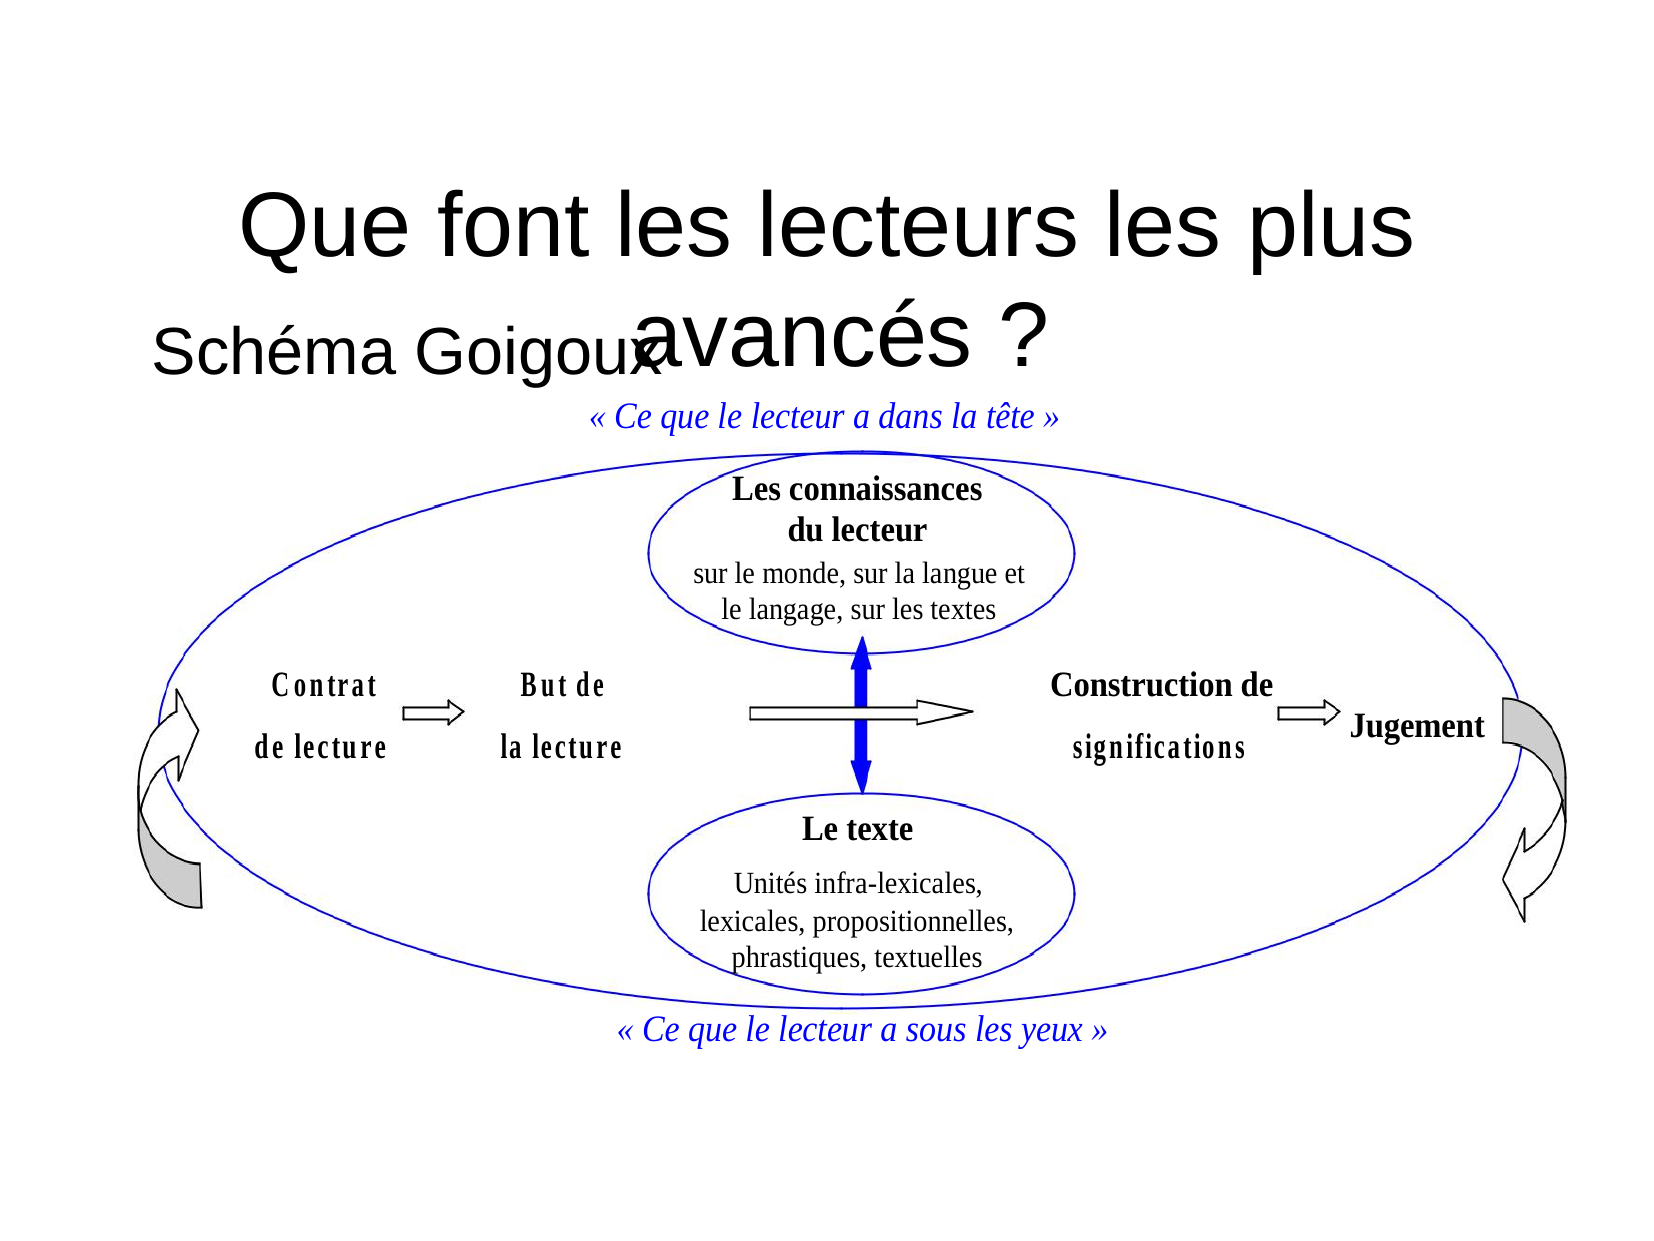

# Que font les lecteurs les plus avancés ?
Schéma Goigoux